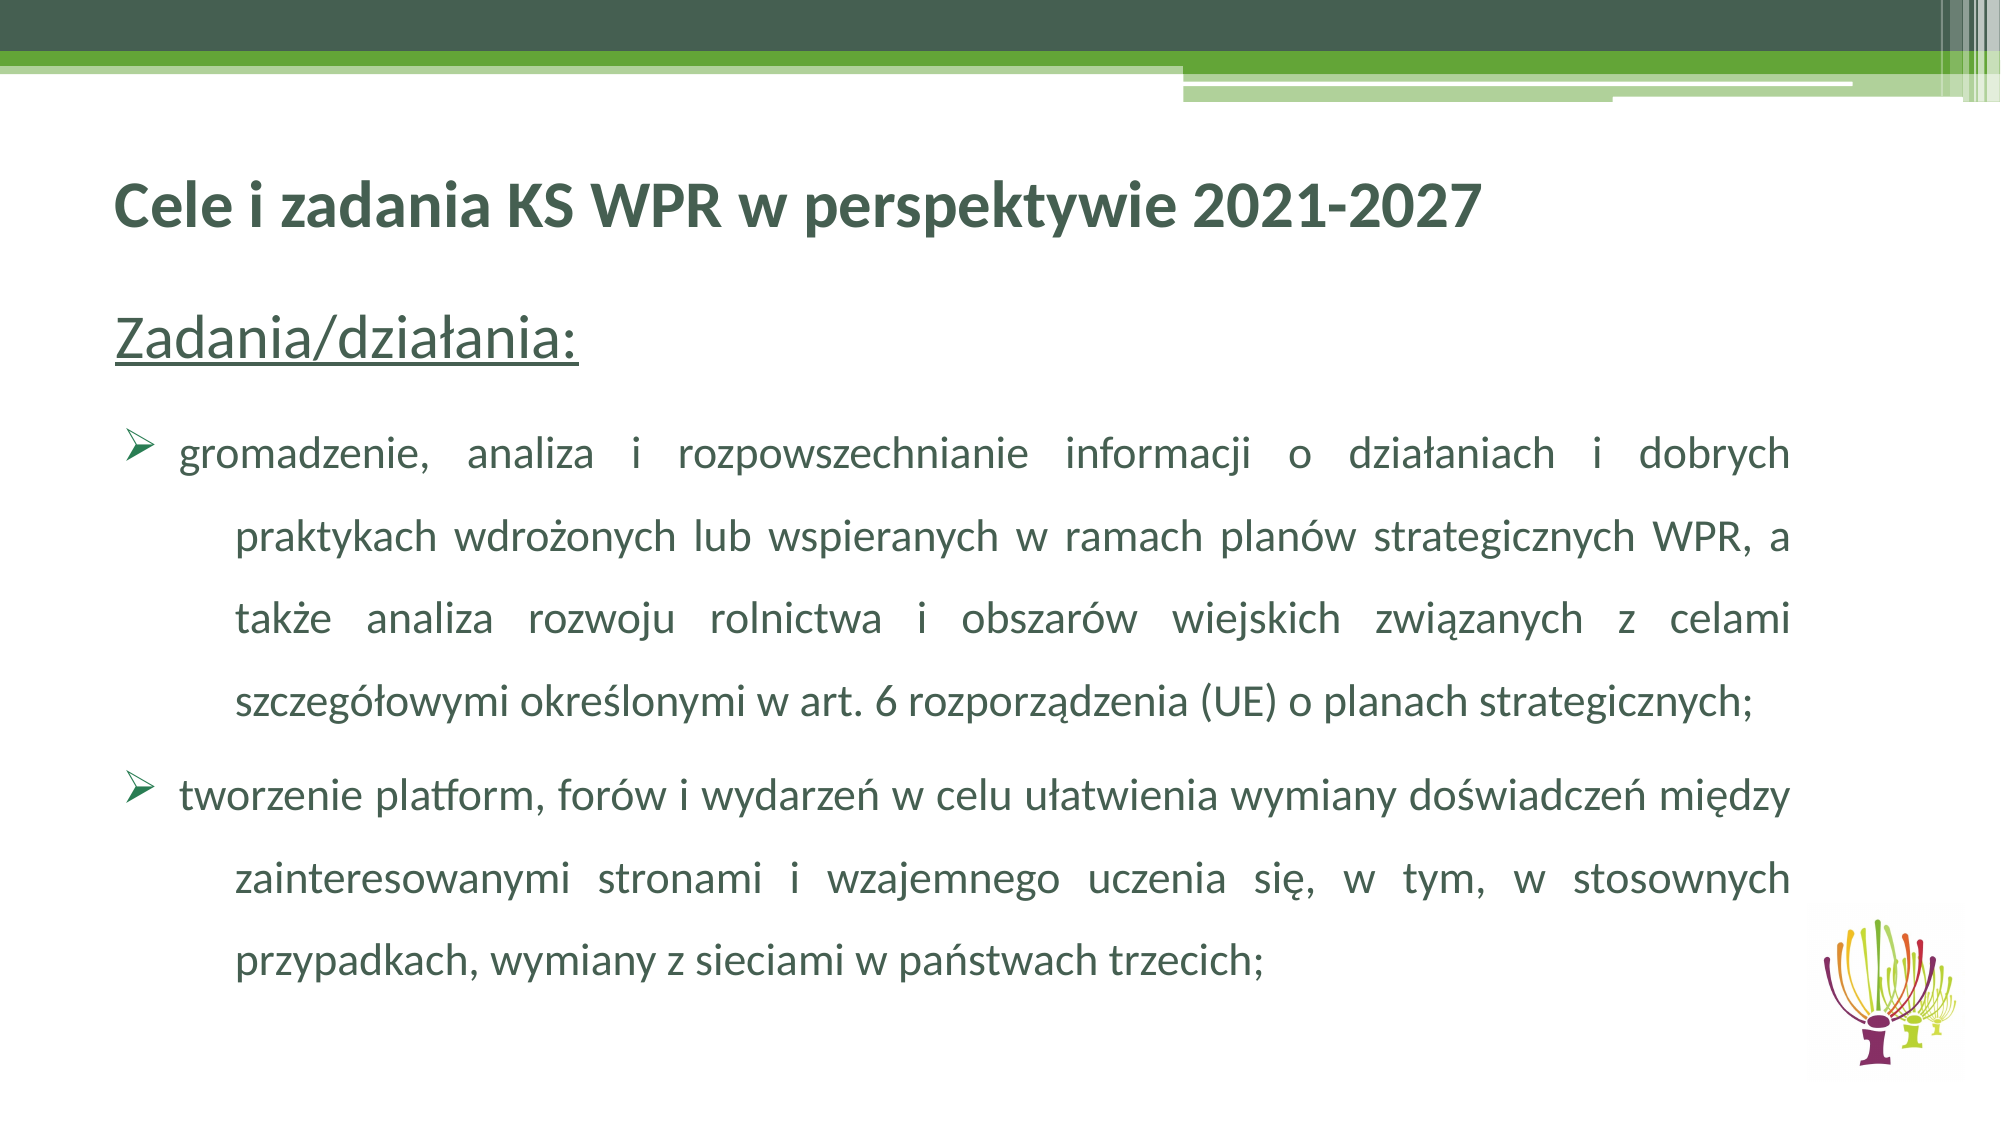

# Cele i zadania KS WPR w perspektywie 2021-2027
Zadania/działania:
gromadzenie, analiza i rozpowszechnianie informacji o działaniach i dobrych praktykach wdrożonych lub wspieranych w ramach planów strategicznych WPR, a także analiza rozwoju rolnictwa i obszarów wiejskich związanych z celami szczegółowymi określonymi w art. 6 rozporządzenia (UE) o planach strategicznych;
tworzenie platform, forów i wydarzeń w celu ułatwienia wymiany doświadczeń między zainteresowanymi stronami i wzajemnego uczenia się, w tym, w stosownych przypadkach, wymiany z sieciami w państwach trzecich;